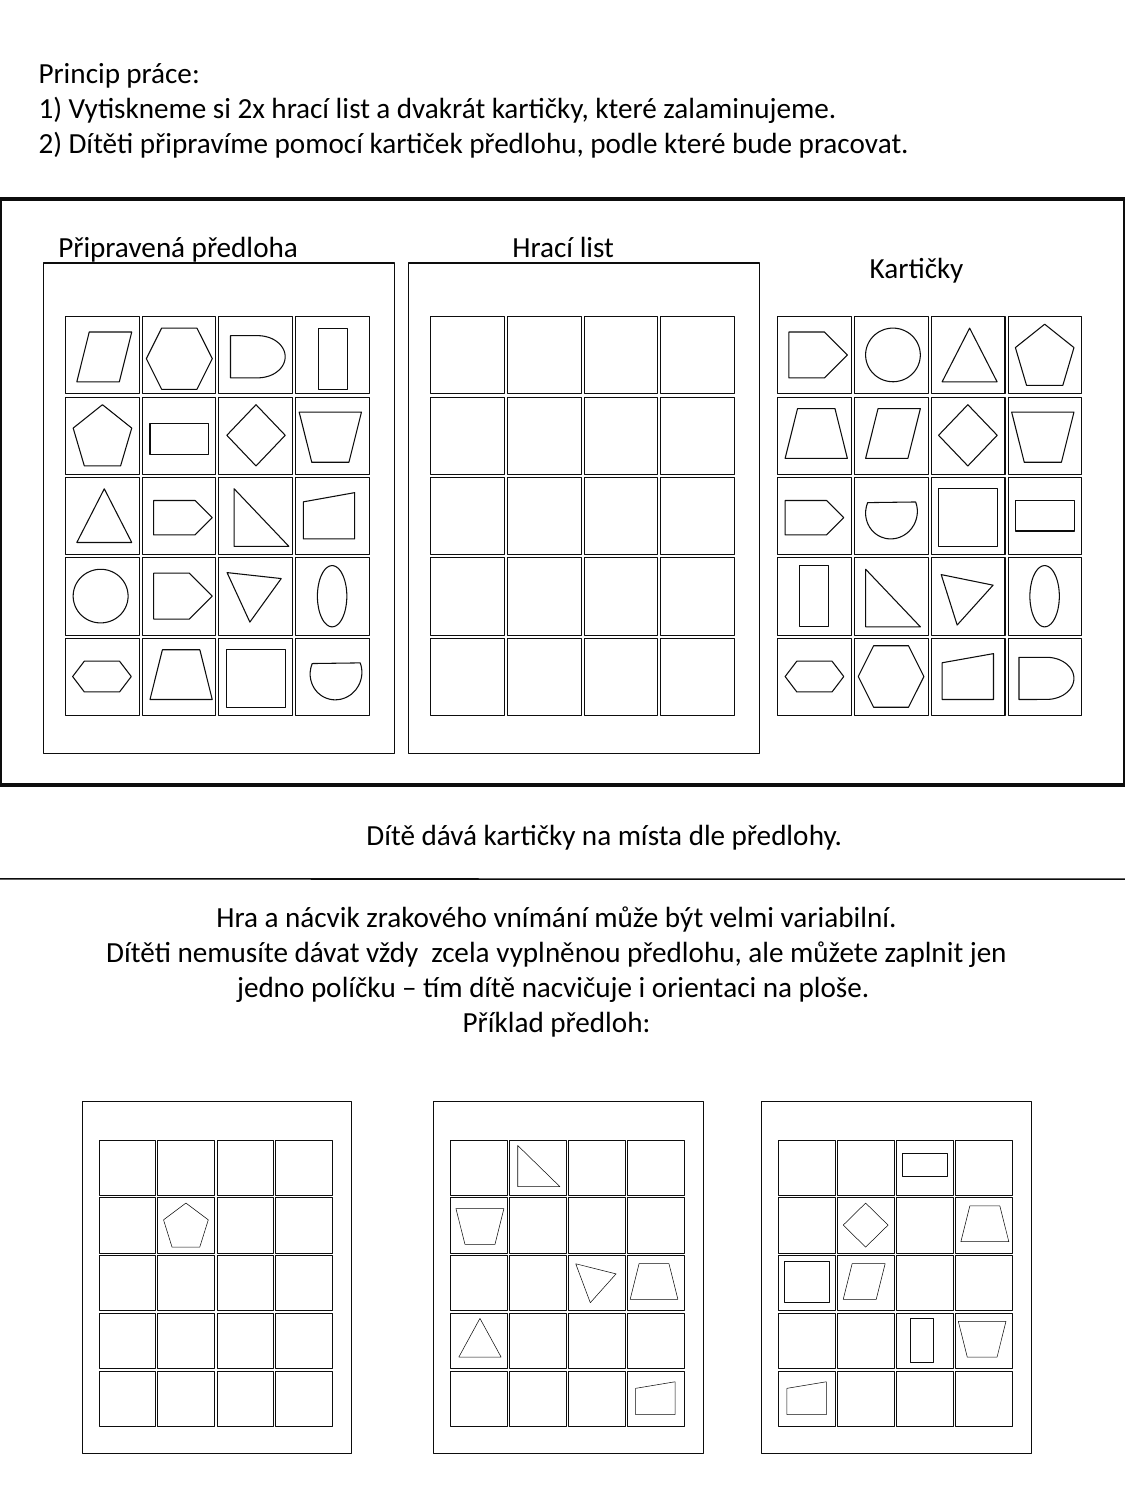

Princip práce:
1) Vytiskneme si 2x hrací list a dvakrát kartičky, které zalaminujeme.
2) Dítěti připravíme pomocí kartiček předlohu, podle které bude pracovat.
Připravená předloha
Hrací list
Kartičky
Dítě dává kartičky na místa dle předlohy.
Hra a nácvik zrakového vnímání může být velmi variabilní.
Dítěti nemusíte dávat vždy zcela vyplněnou předlohu, ale můžete zaplnit jen jedno políčku – tím dítě nacvičuje i orientaci na ploše.
Příklad předloh: